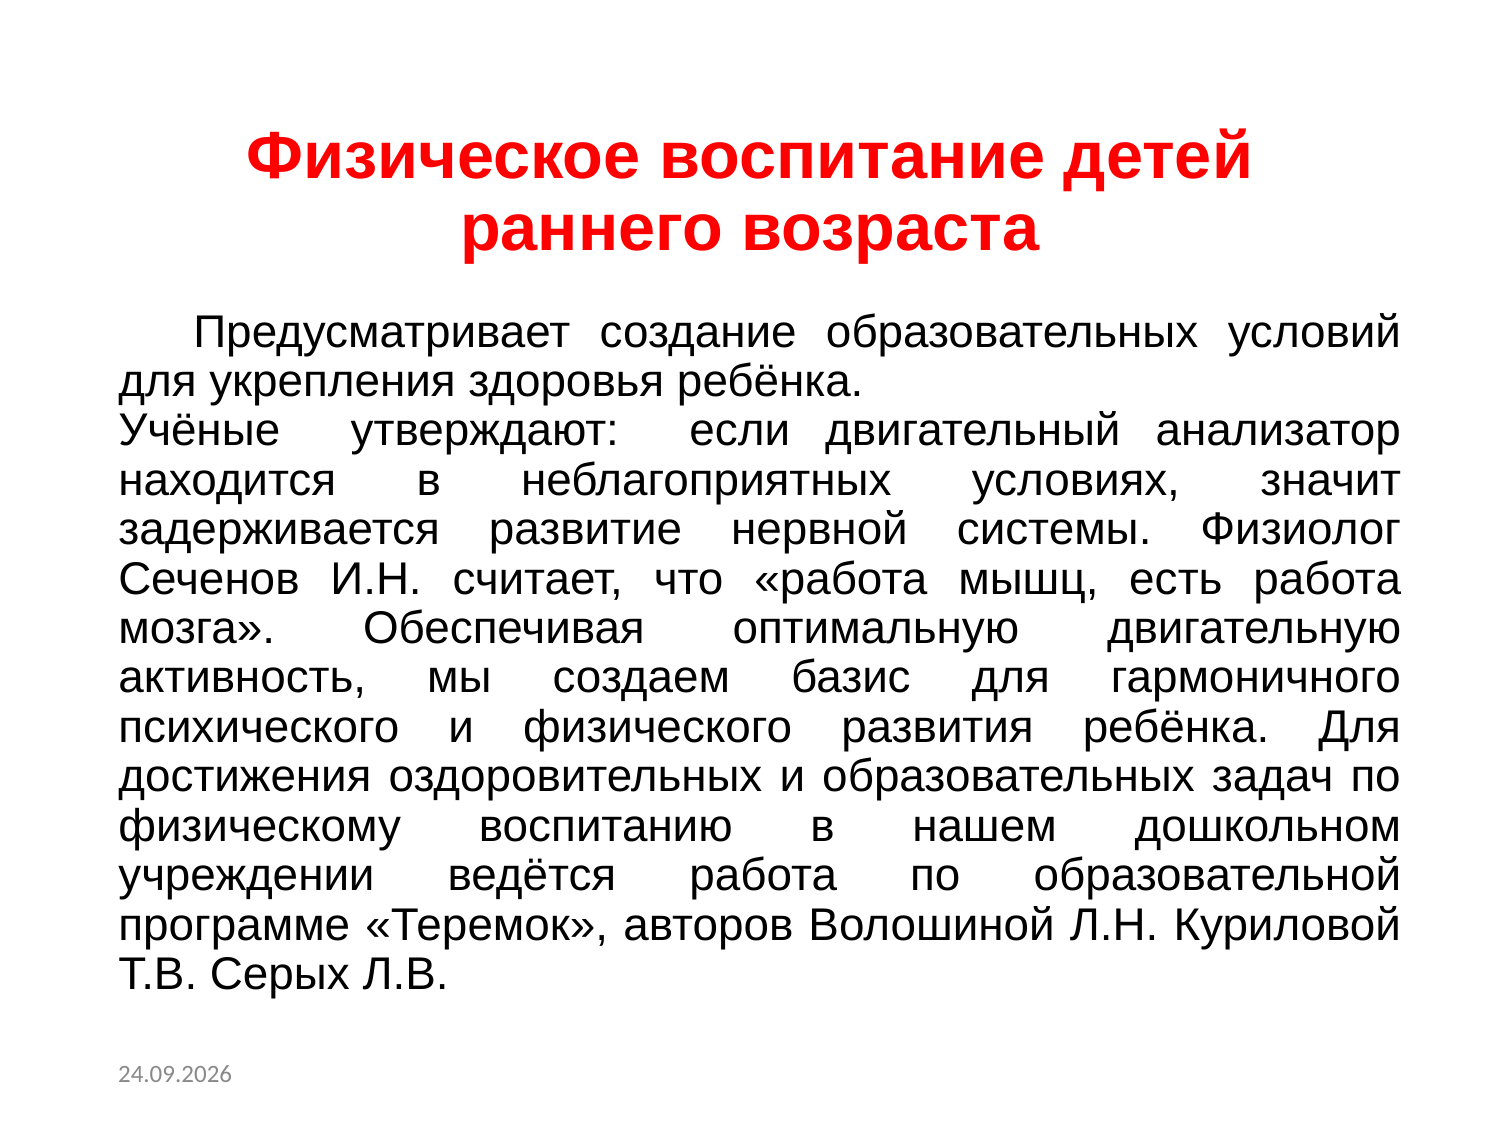

# Физическое воспитание детей раннего возраста
	Предусматривает создание образовательных условий для укрепления здоровья ребёнка.
Учёные утверждают: если двигательный анализатор находится в неблагоприятных условиях, значит задерживается развитие нервной системы. Физиолог Сеченов И.Н. считает, что «работа мышц, есть работа мозга». Обеспечивая оптимальную двигательную активность, мы создаем базис для гармоничного психического и физического развития ребёнка. Для достижения оздоровительных и образовательных задач по физическому воспитанию в нашем дошкольном учреждении ведётся работа по образовательной программе «Теремок», авторов Волошиной Л.Н. Куриловой Т.В. Серых Л.В.